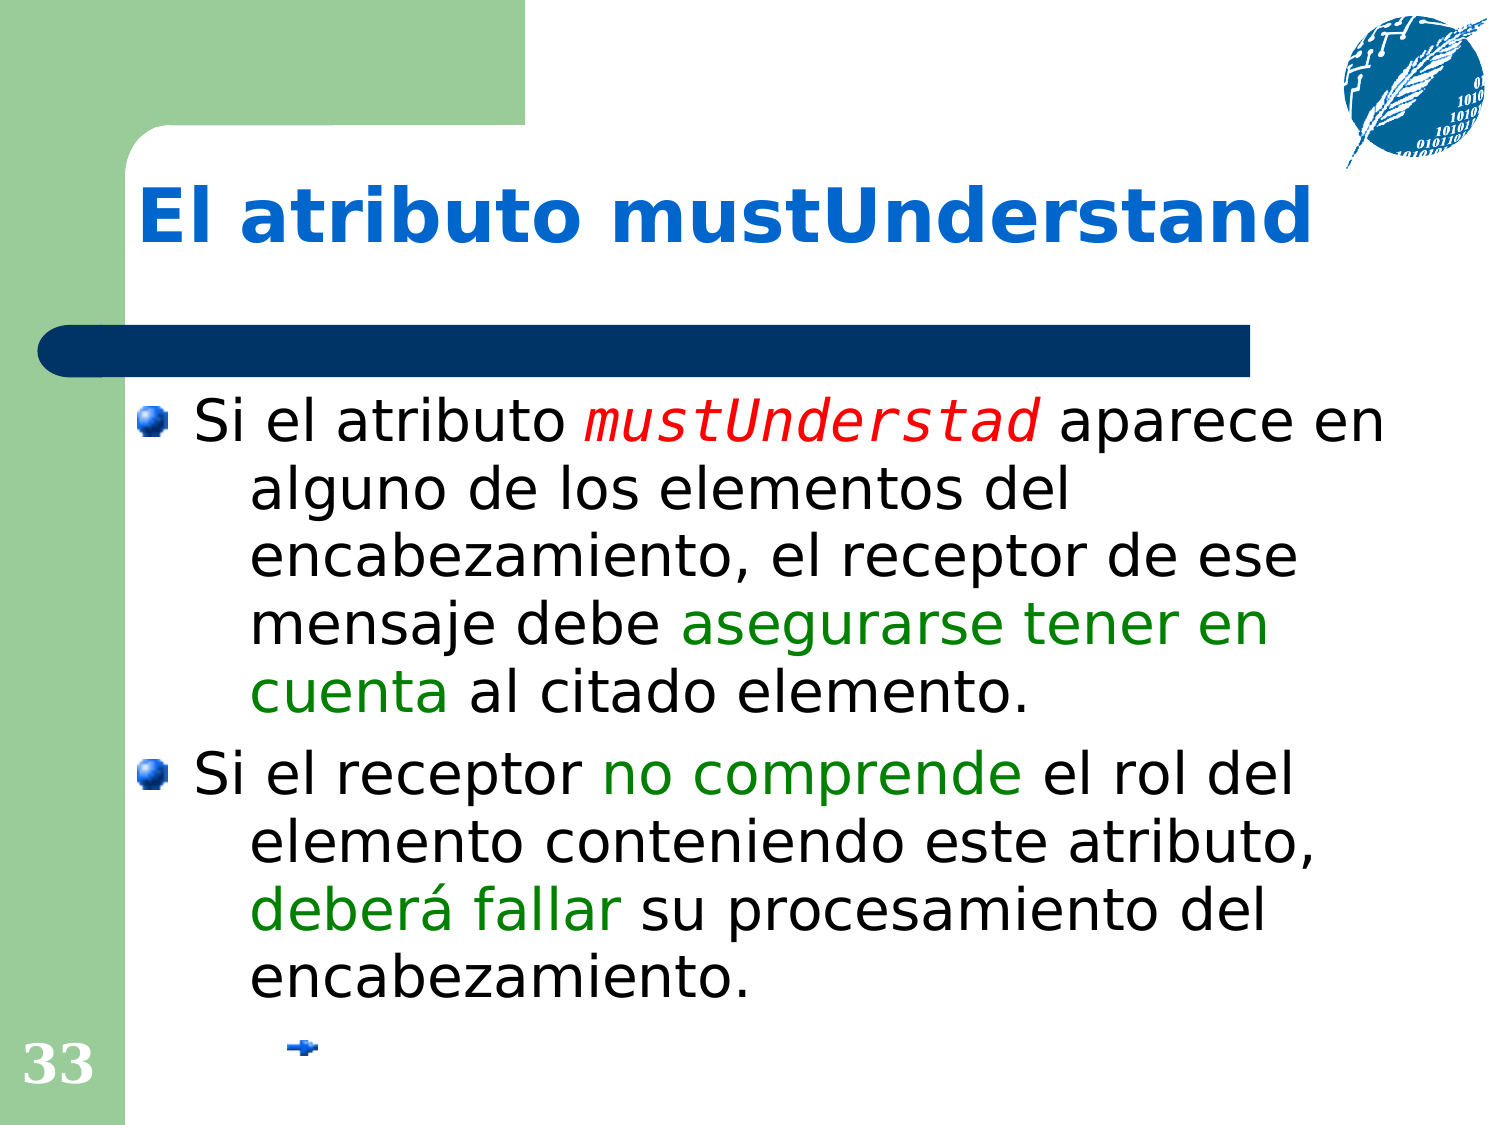

# El atributo mustUnderstand
Si el atributo mustUnderstad aparece en alguno de los elementos del encabezamiento, el receptor de ese mensaje debe asegurarse tener en cuenta al citado elemento.
Si el receptor no comprende el rol del elemento conteniendo este atributo, deberá fallar su procesamiento del encabezamiento.
33